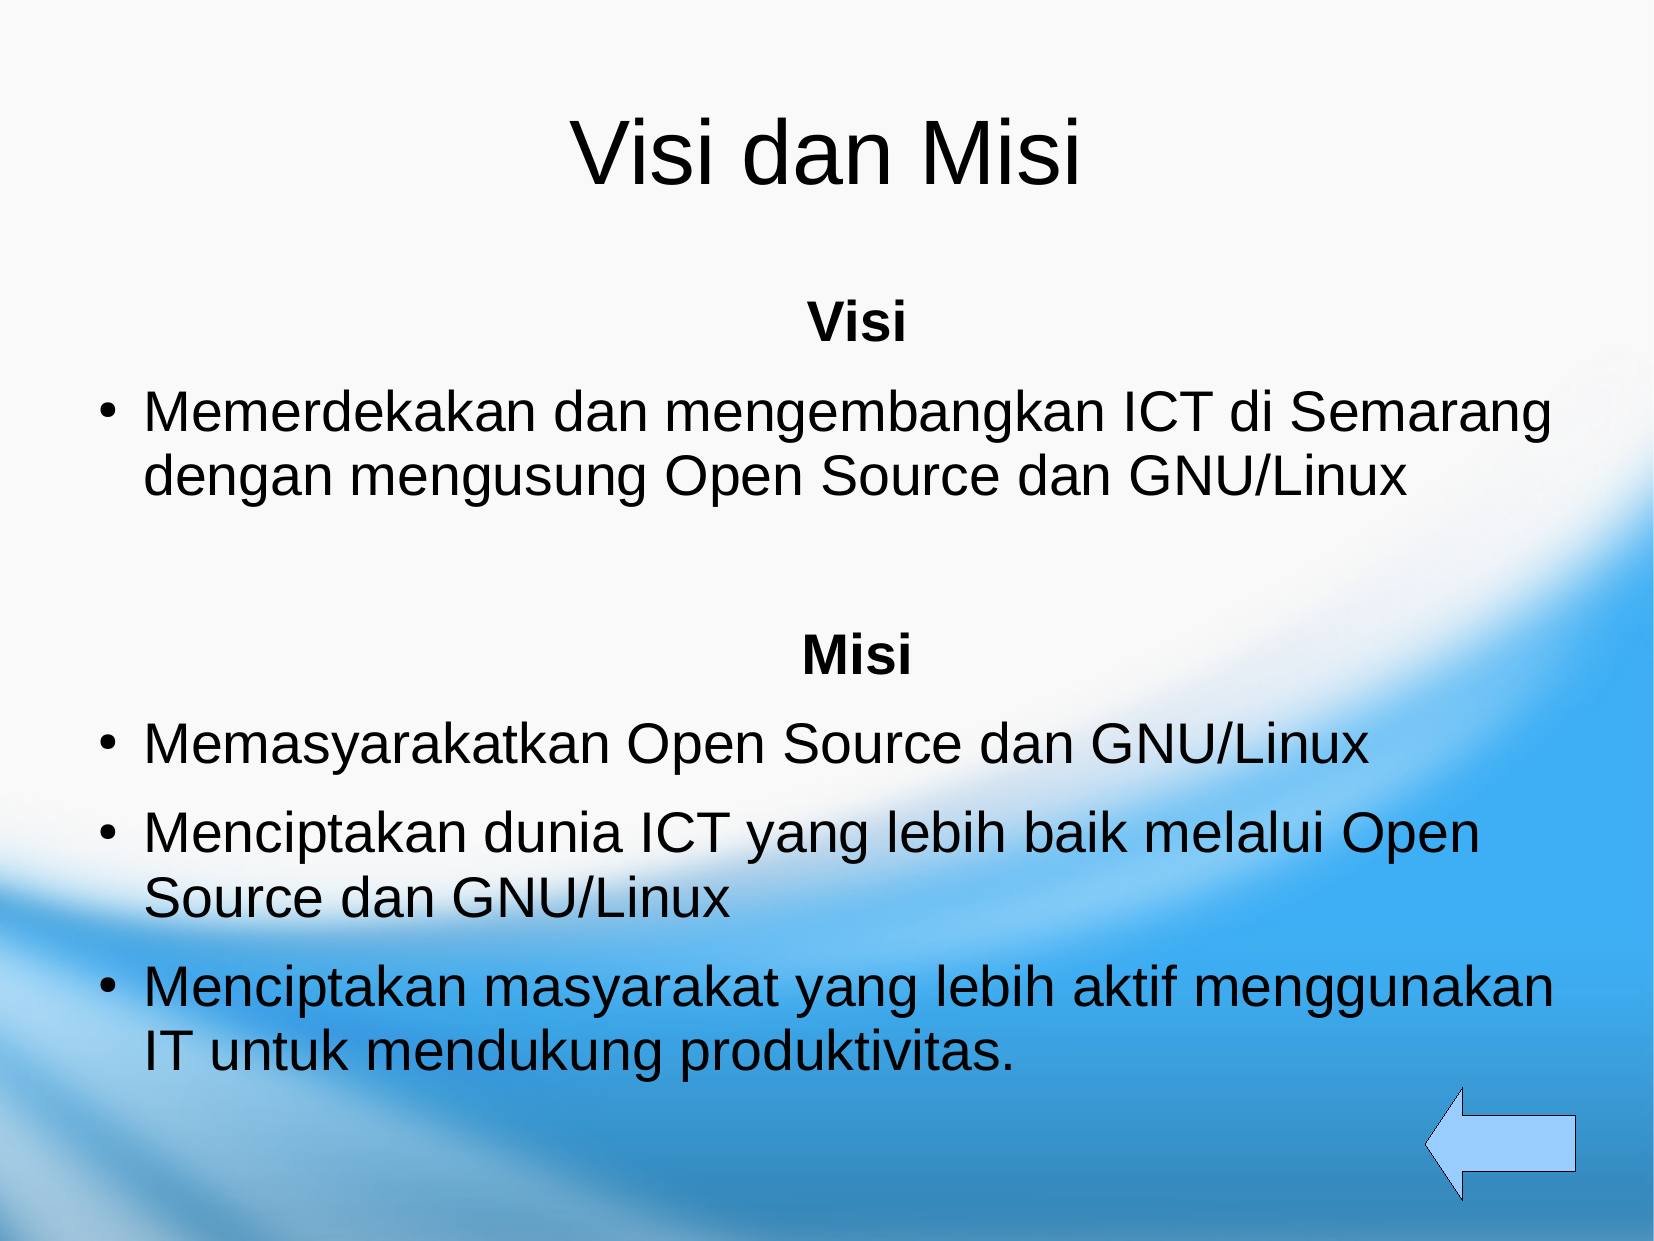

# Visi dan Misi
Visi
Memerdekakan dan mengembangkan ICT di Semarang dengan mengusung Open Source dan GNU/Linux
Misi
Memasyarakatkan Open Source dan GNU/Linux
Menciptakan dunia ICT yang lebih baik melalui Open Source dan GNU/Linux
Menciptakan masyarakat yang lebih aktif menggunakan IT untuk mendukung produktivitas.